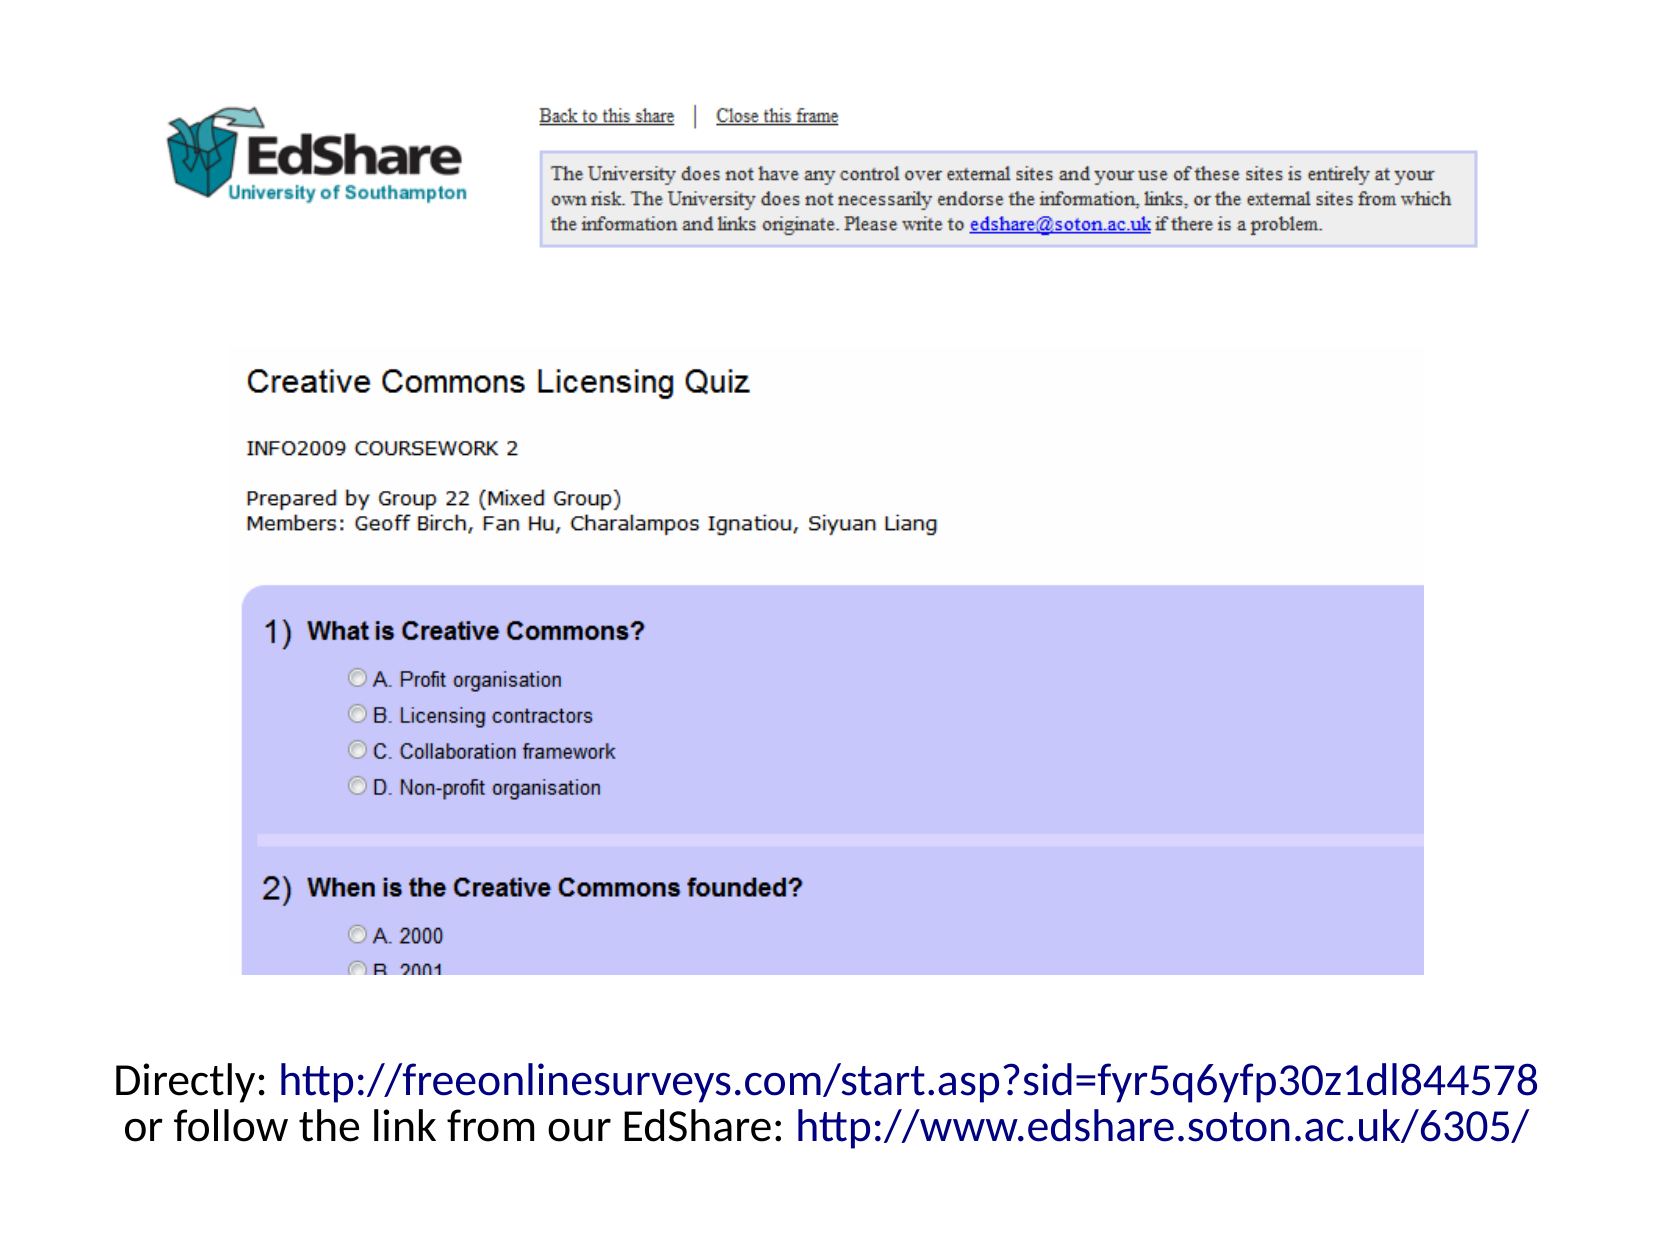

# Directly: http://freeonlinesurveys.com/start.asp?sid=fyr5q6yfp30z1dl844578 or follow the link from our EdShare: http://www.edshare.soton.ac.uk/6305/